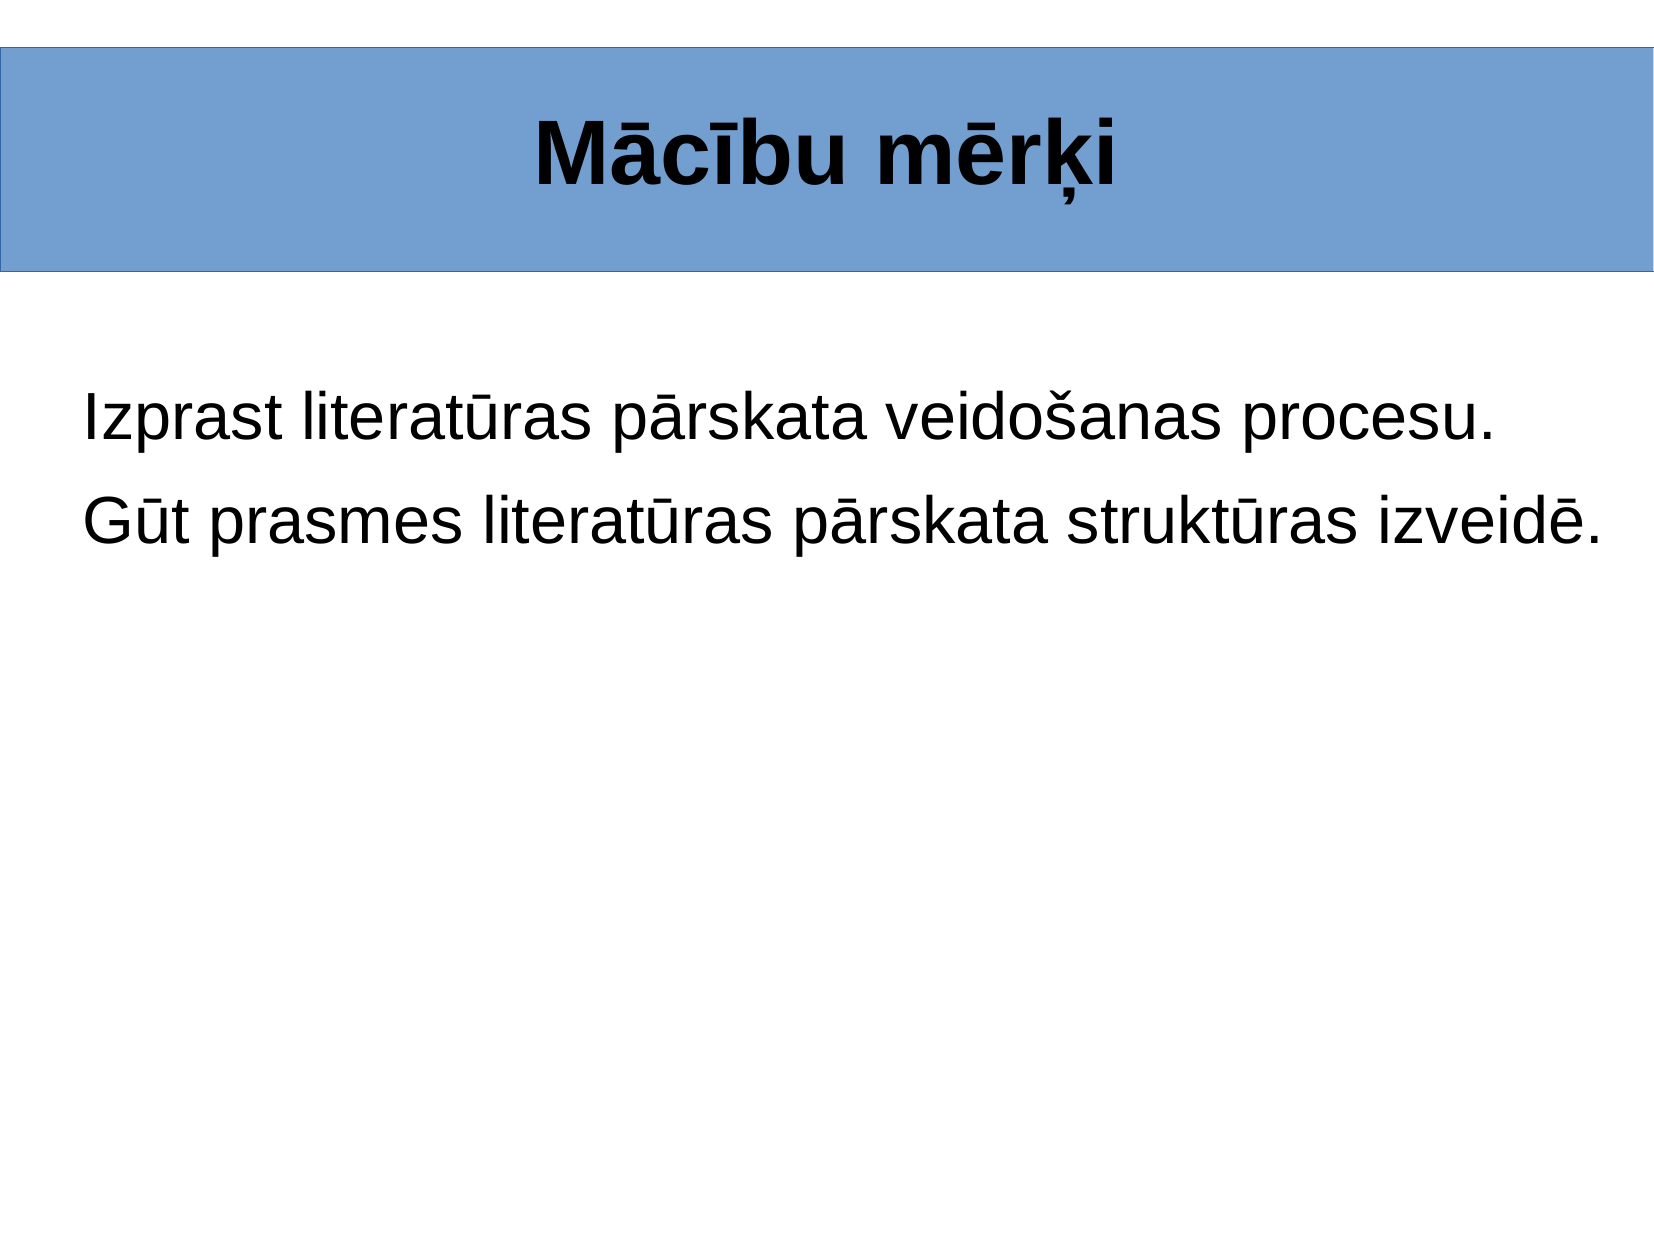

# Mācību mērķi
Izprast literatūras pārskata veidošanas procesu.
Gūt prasmes literatūras pārskata struktūras izveidē.